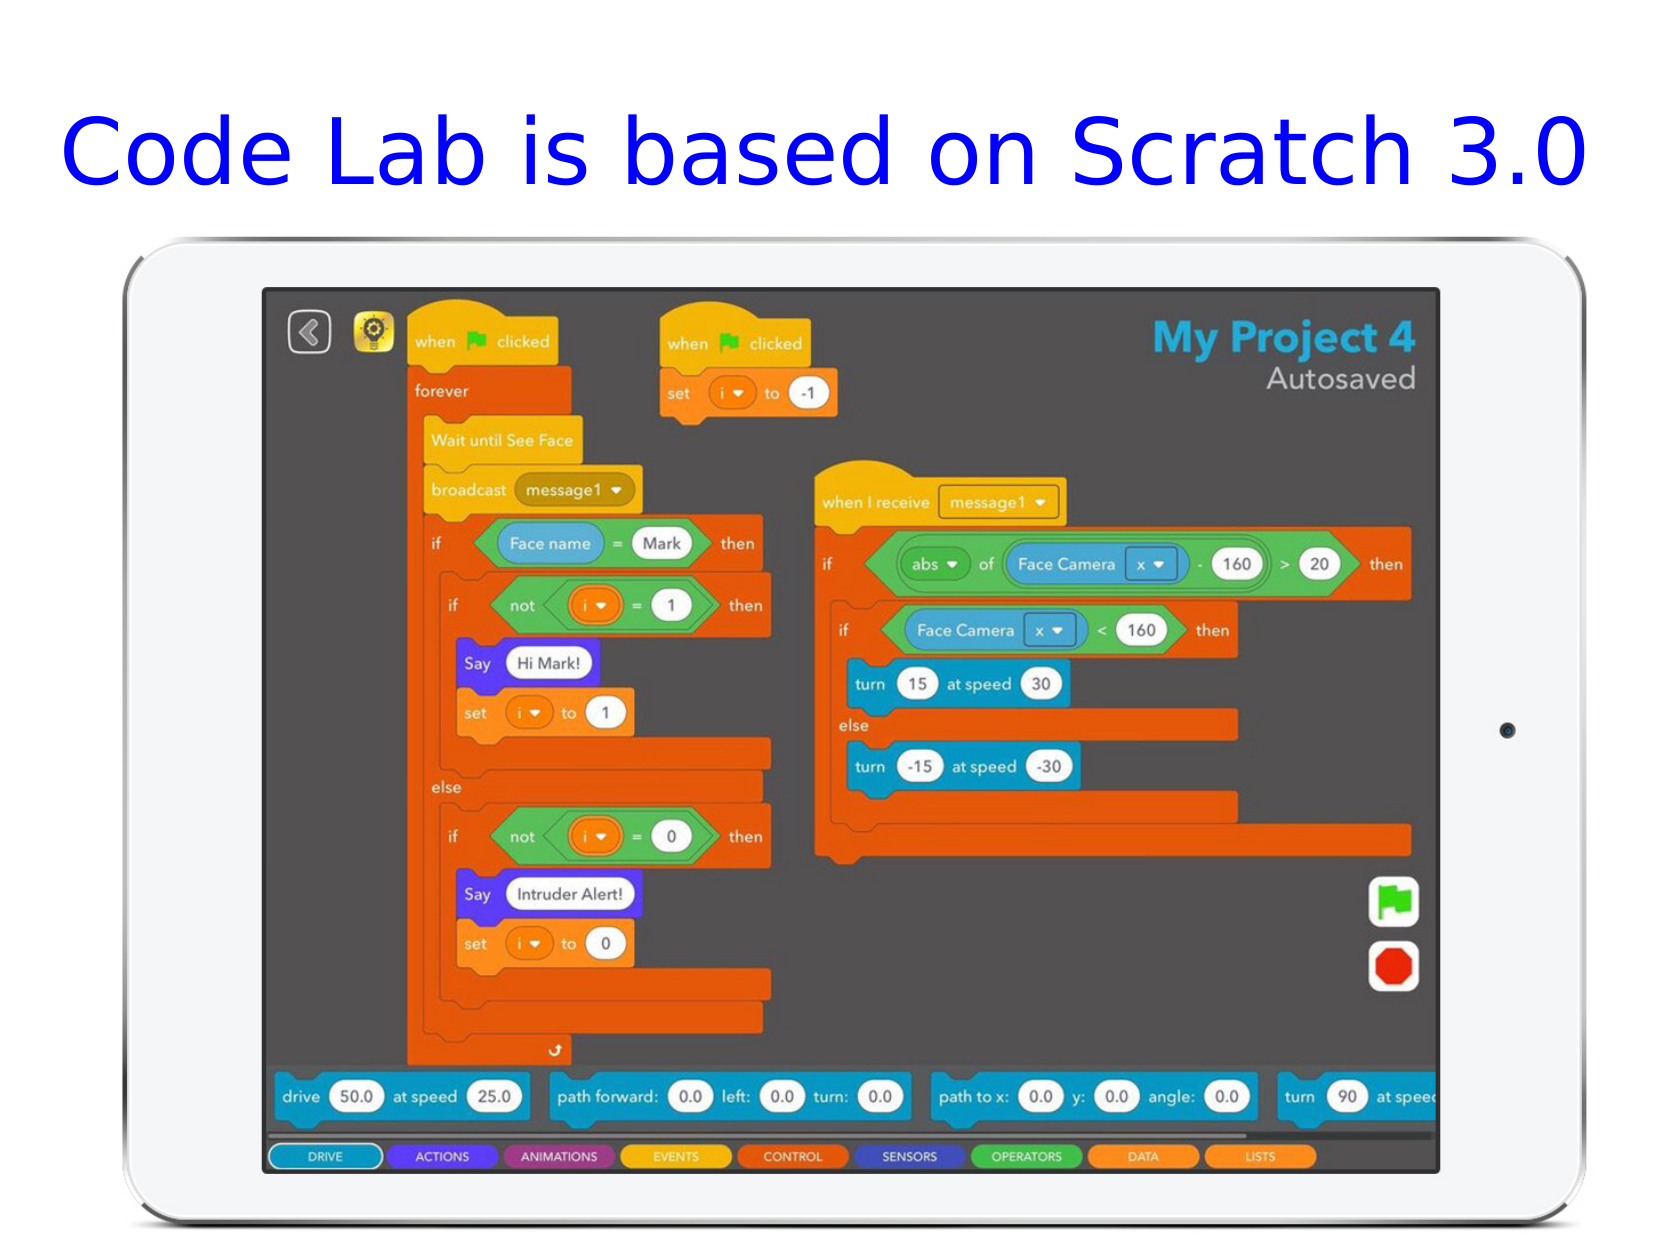

# Code Lab is based on Scratch 3.0
37